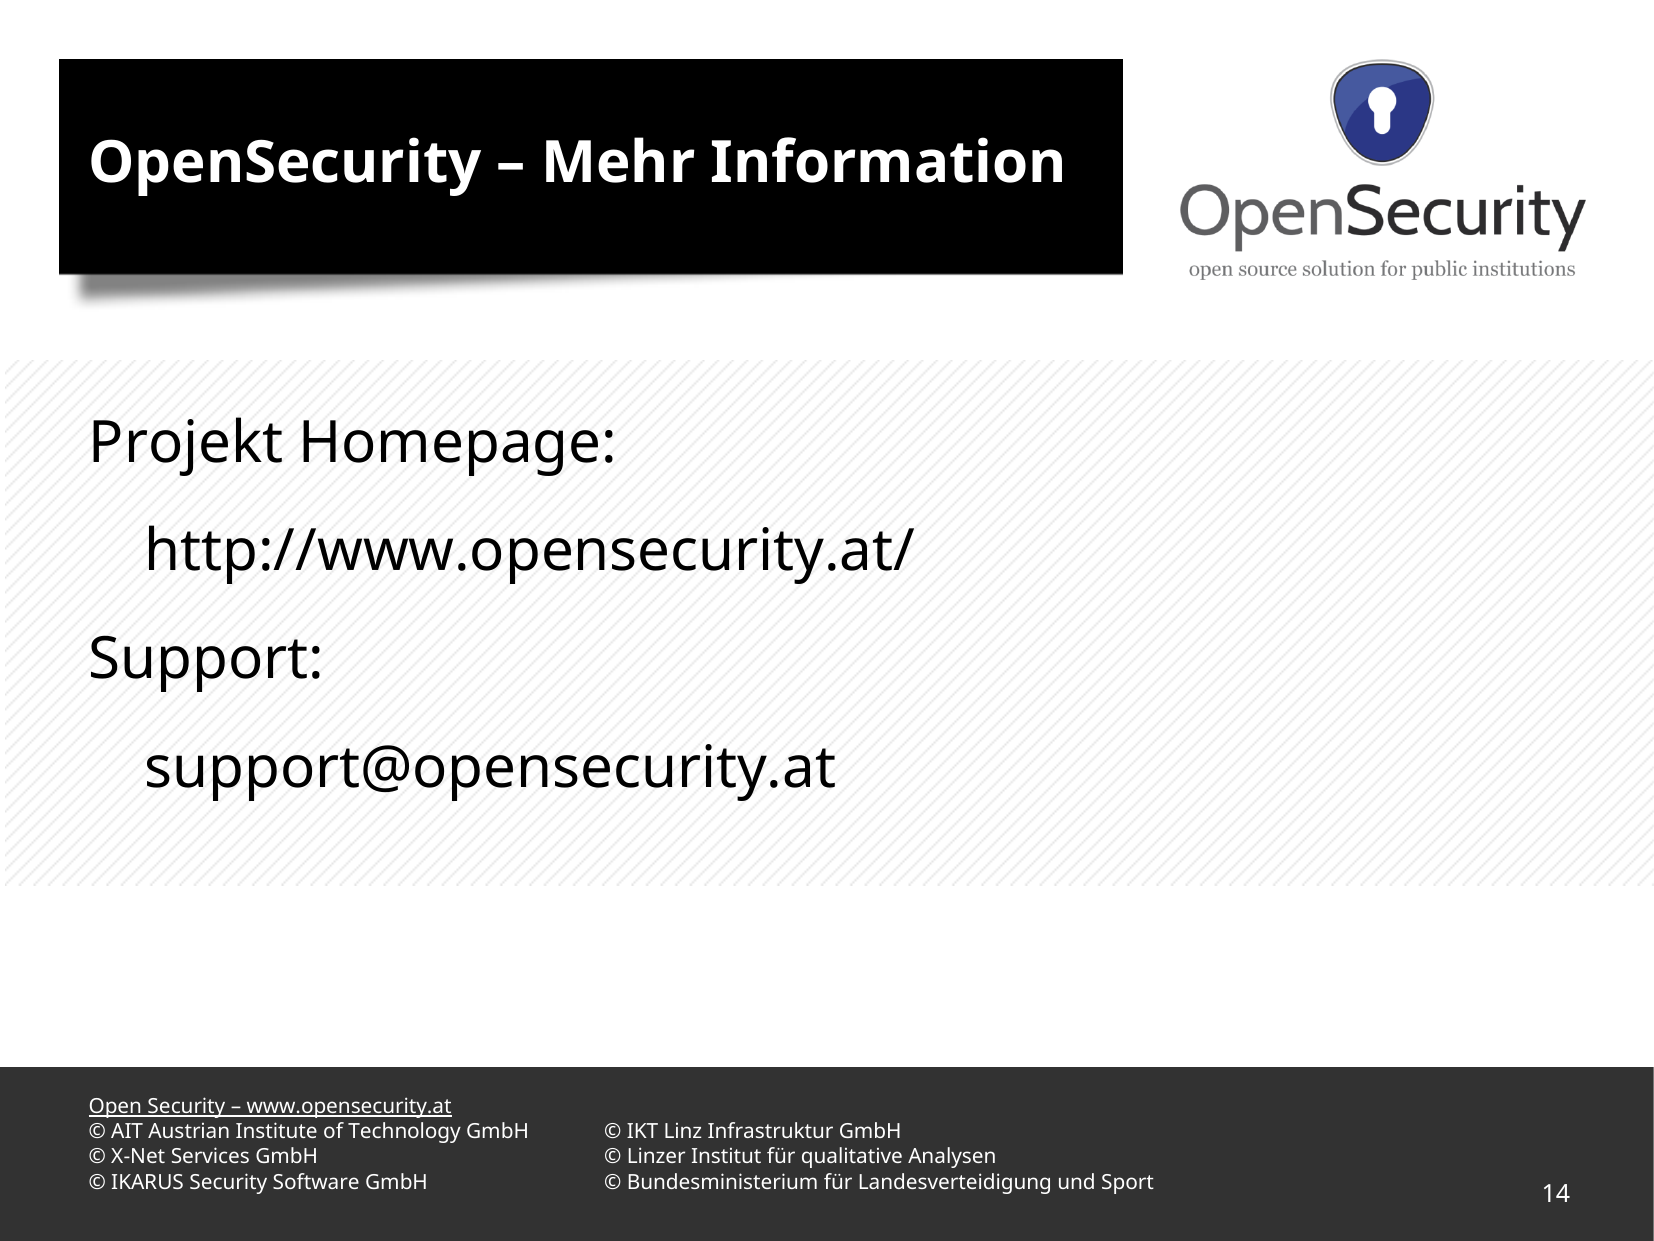

OpenSecurity – Mehr Information
Projekt Homepage:
	http://www.opensecurity.at/
Support:
	support@opensecurity.at
Open Security – www.opensecurity.at
© AIT Austrian Institute of Technology GmbH		© IKT Linz Infrastruktur GmbH
© X-Net Services GmbH				© Linzer Institut für qualitative Analysen
© IKARUS Security Software GmbH			© Bundesministerium für Landesverteidigung und Sport